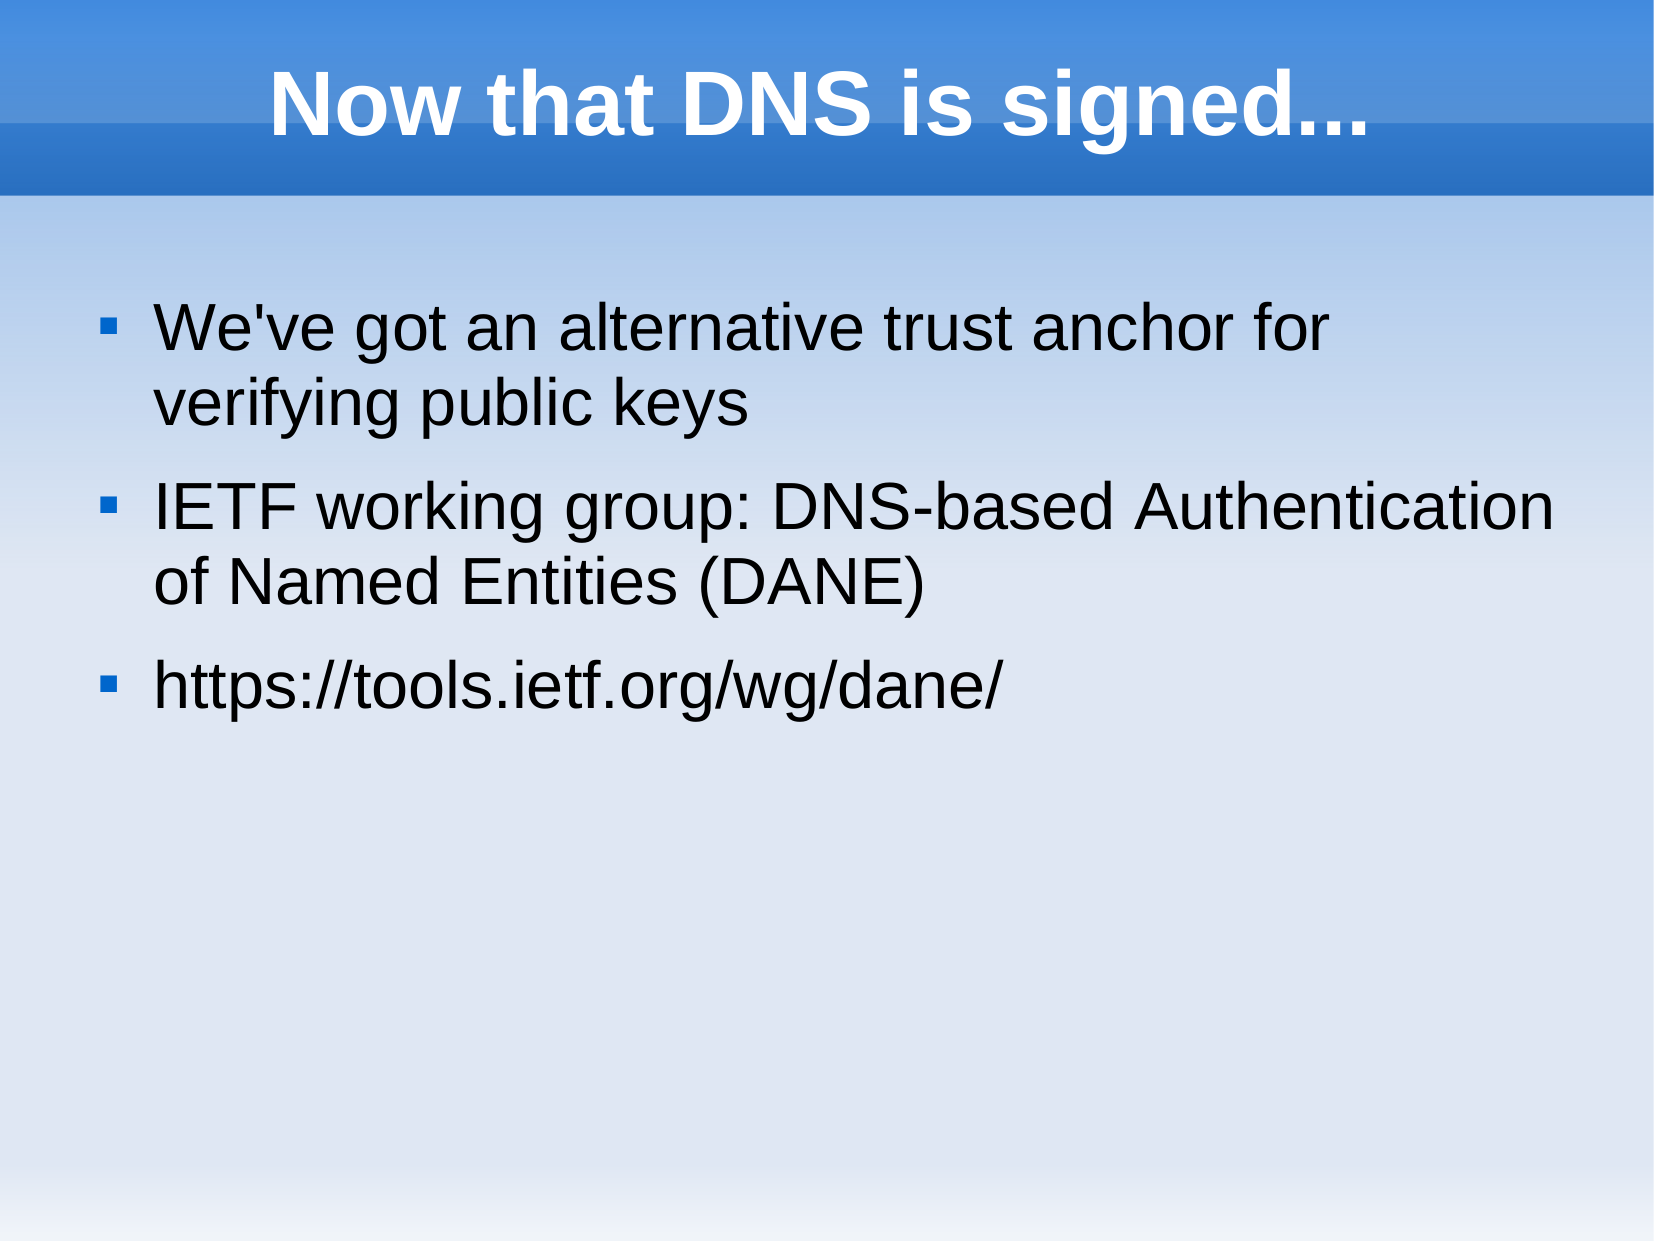

# Now that DNS is signed...
We've got an alternative trust anchor for verifying public keys
IETF working group: DNS-based Authentication of Named Entities (DANE)
https://tools.ietf.org/wg/dane/